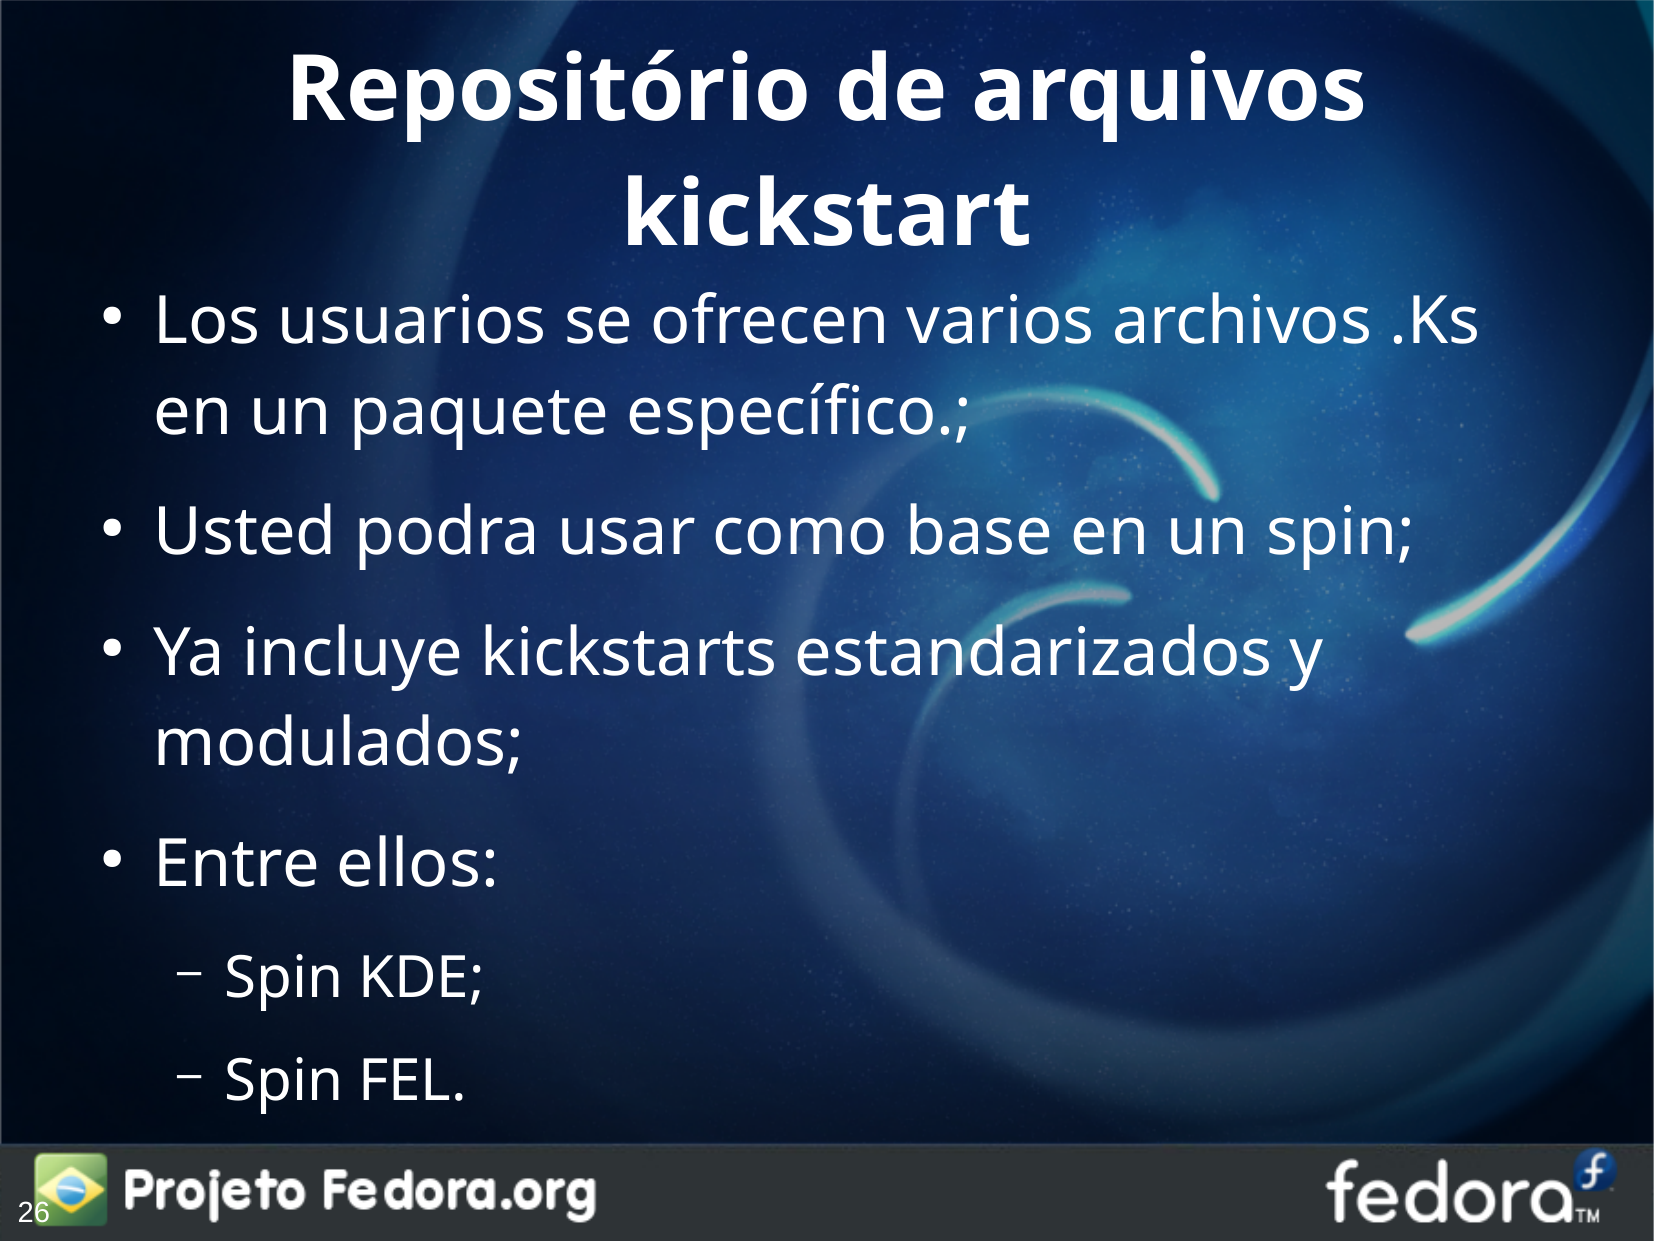

# Repositório de arquivos kickstart
Los usuarios se ofrecen varios archivos .Ks en un paquete específico.;
Usted podra usar como base en un spin;
Ya incluye kickstarts estandarizados y modulados;
Entre ellos:
Spin KDE;
Spin FEL.
26